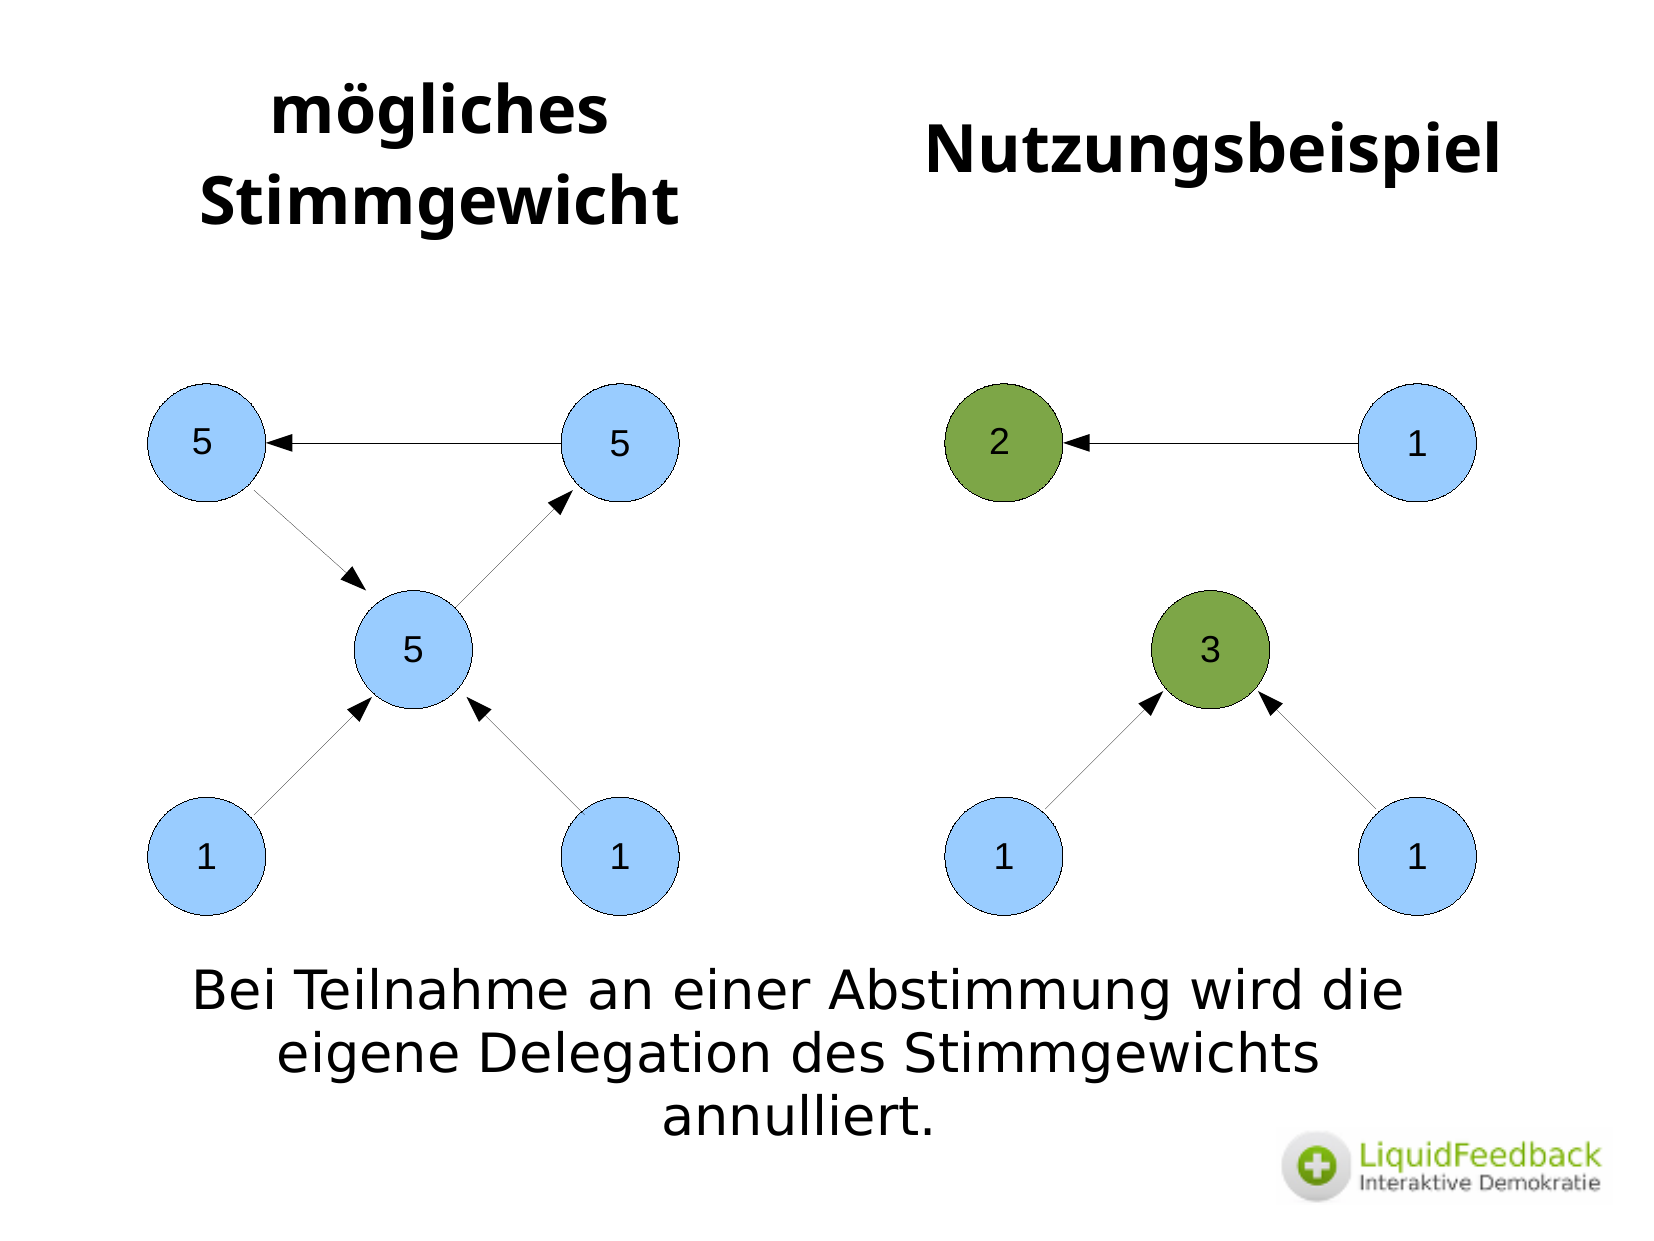

Nutzungsbeispiel
# mögliches Stimmgewicht
5
1
5
2
5
3
1
1
1
1
Bei Teilnahme an einer Abstimmung wird die eigene Delegation des Stimmgewichts annulliert.